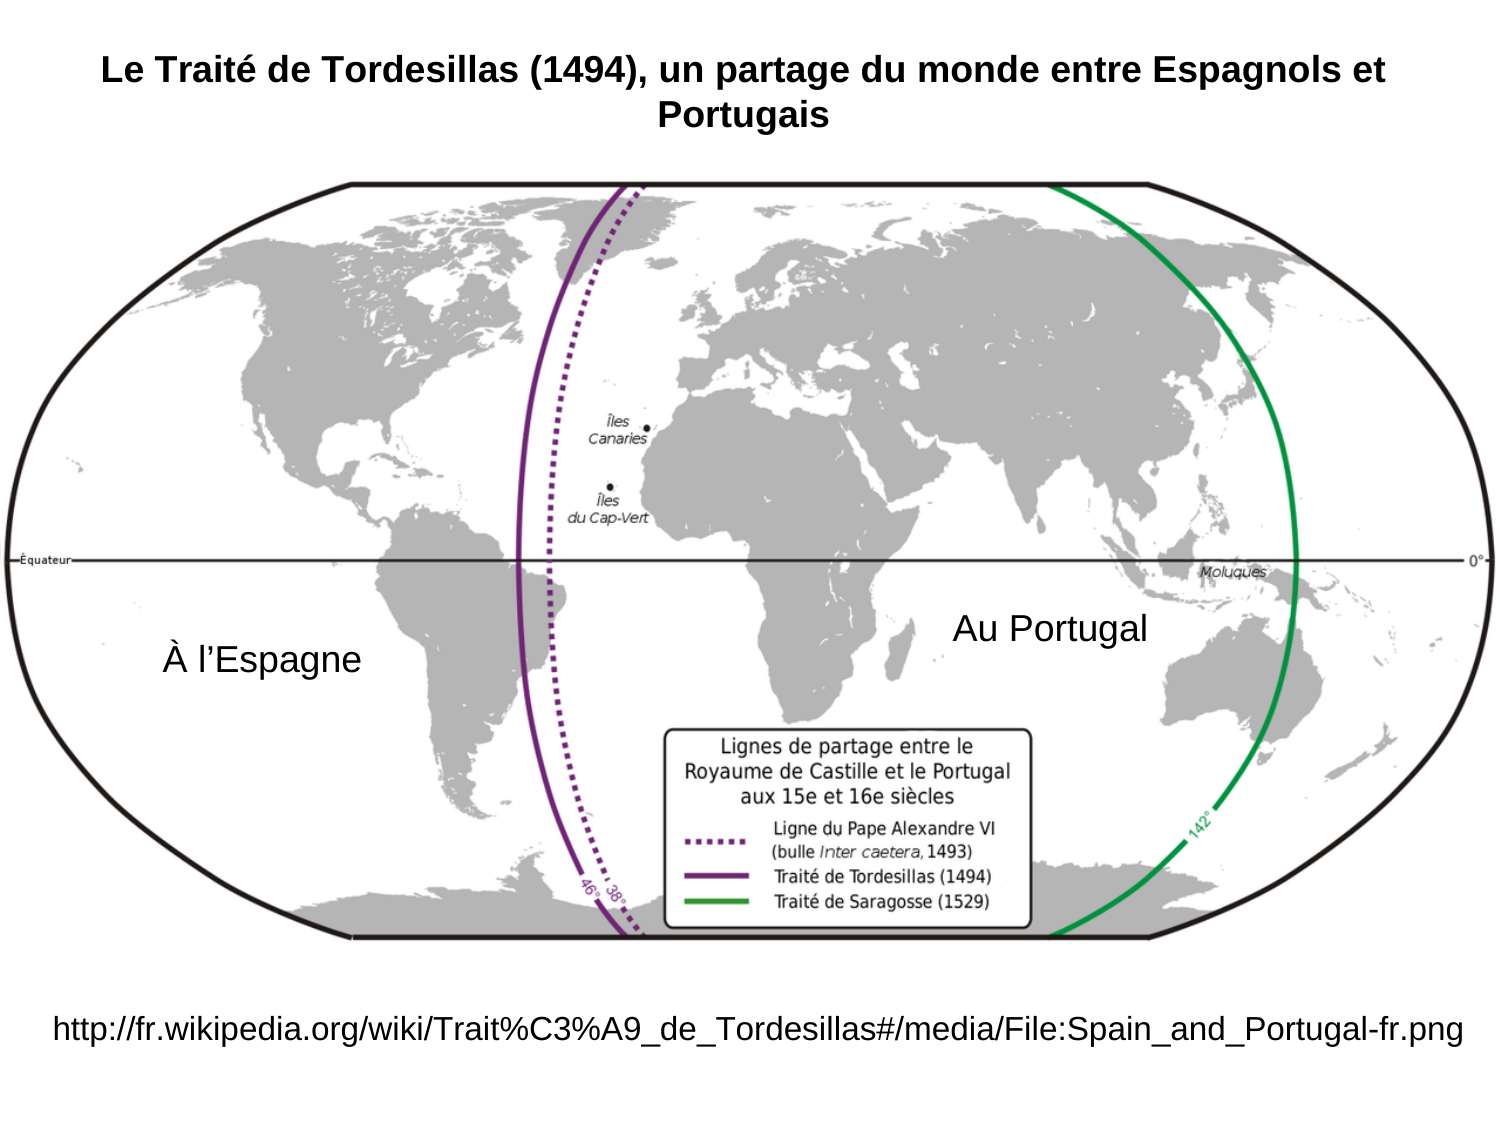

Le Traité de Tordesillas (1494), un partage du monde entre Espagnols et Portugais
Au Portugal
À l’Espagne
http://fr.wikipedia.org/wiki/Trait%C3%A9_de_Tordesillas#/media/File:Spain_and_Portugal-fr.png